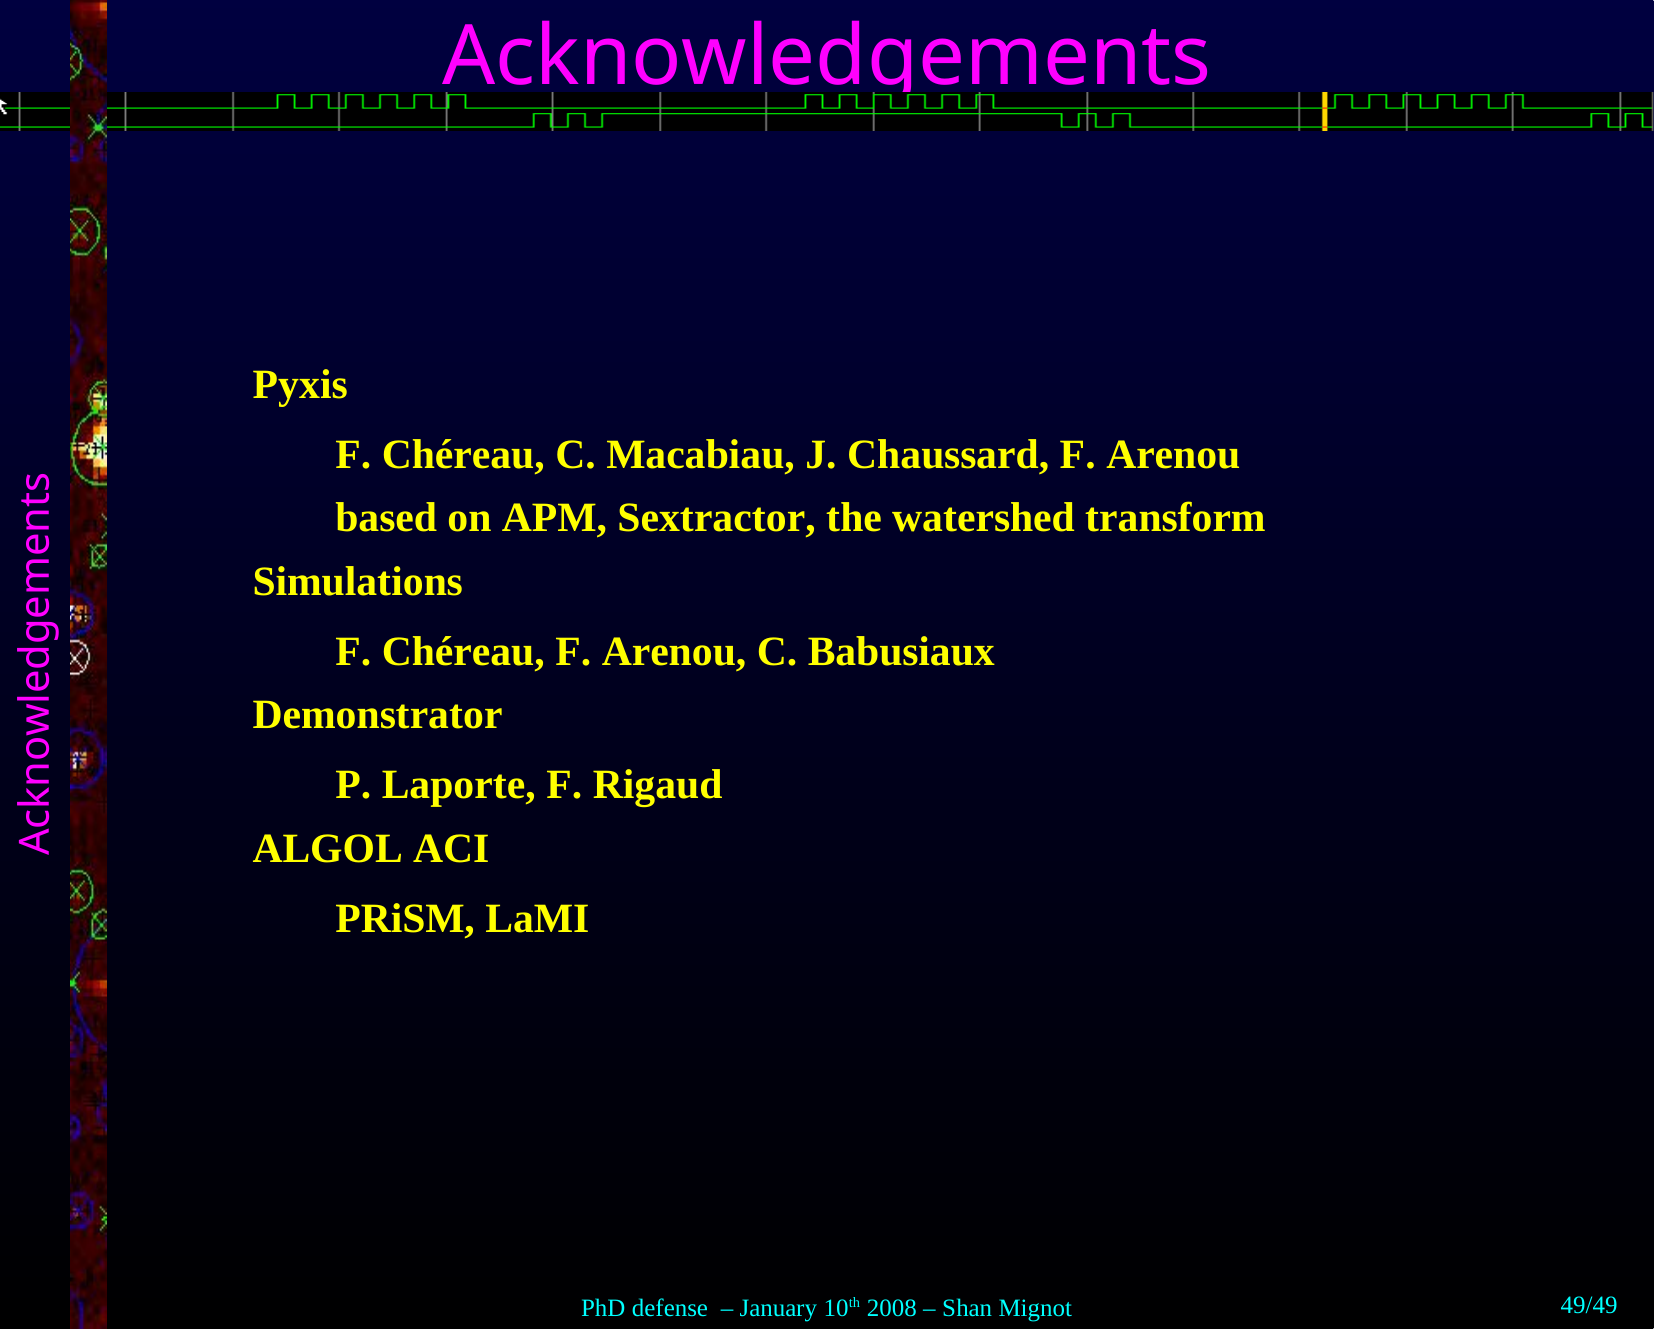

# Acknowledgements
Pyxis
F. Chéreau, C. Macabiau, J. Chaussard, F. Arenou
based on APM, Sextractor, the watershed transform
Simulations
F. Chéreau, F. Arenou, C. Babusiaux
Demonstrator
P. Laporte, F. Rigaud
ALGOL ACI
PRiSM, LaMI
Acknowledgements
PhD defense – January 10th 2008 – Shan Mignot